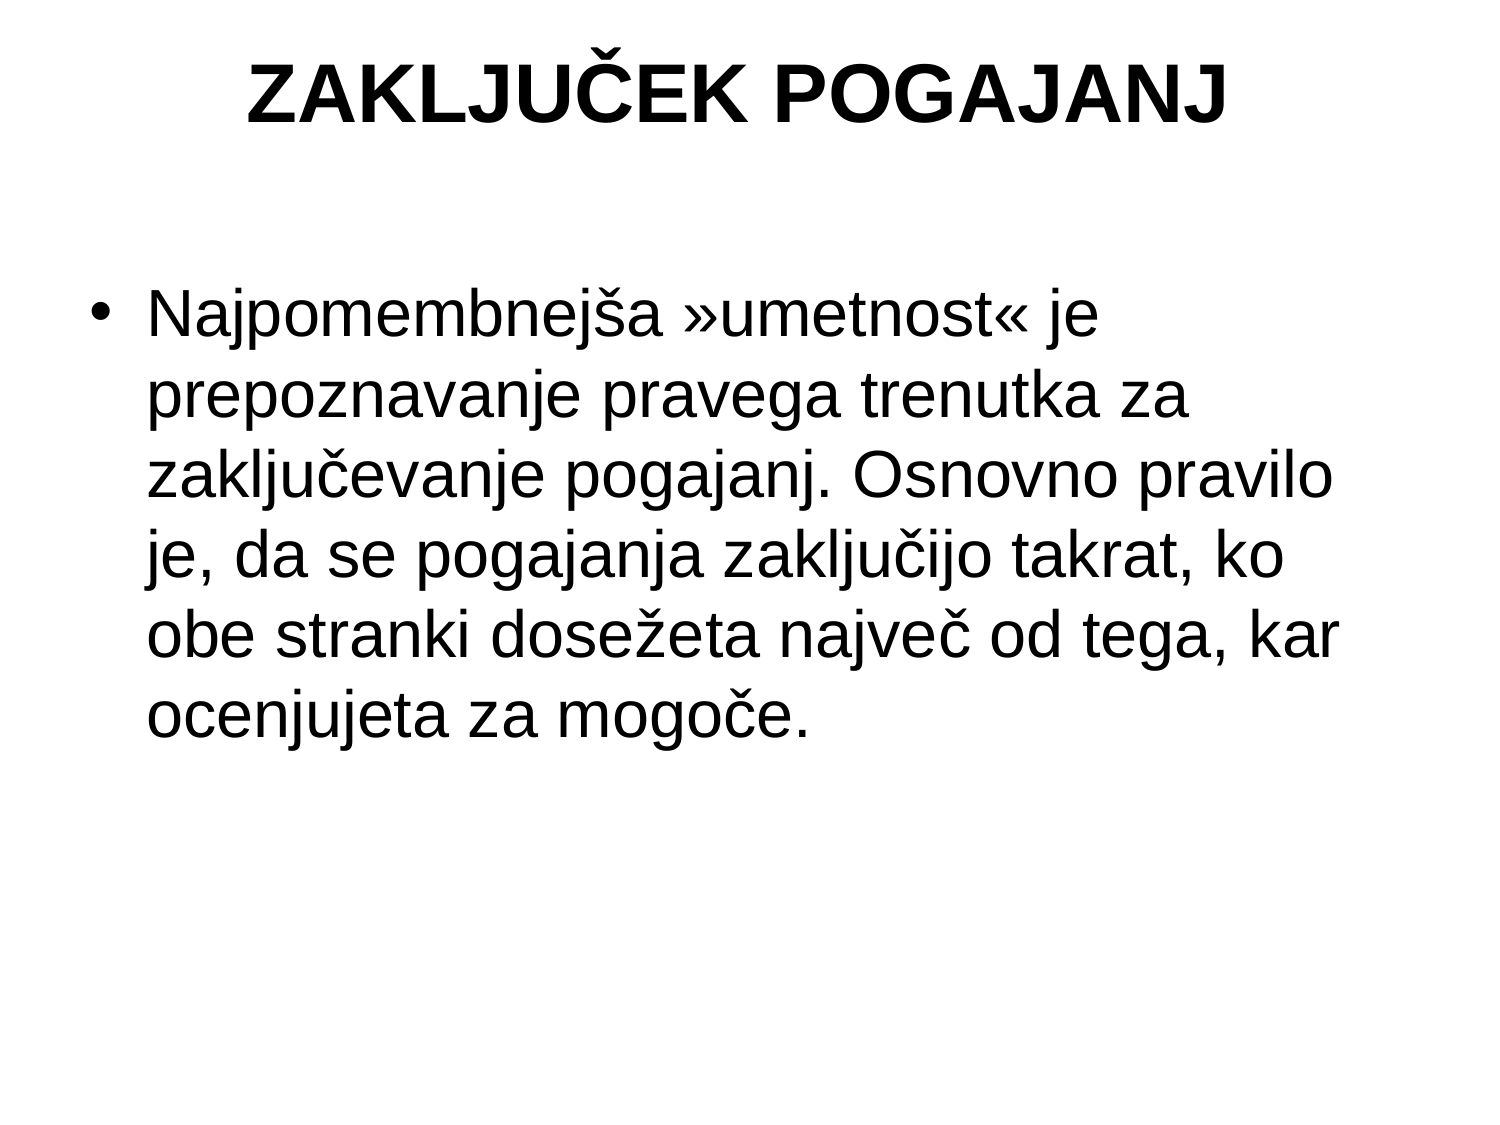

# ZAKLJUČEK POGAJANJ
Najpomembnejša »umetnost« je prepoznavanje pravega trenutka za zaključevanje pogajanj. Osnovno pravilo je, da se pogajanja zaključijo takrat, ko obe stranki dosežeta največ od tega, kar ocenjujeta za mogoče.